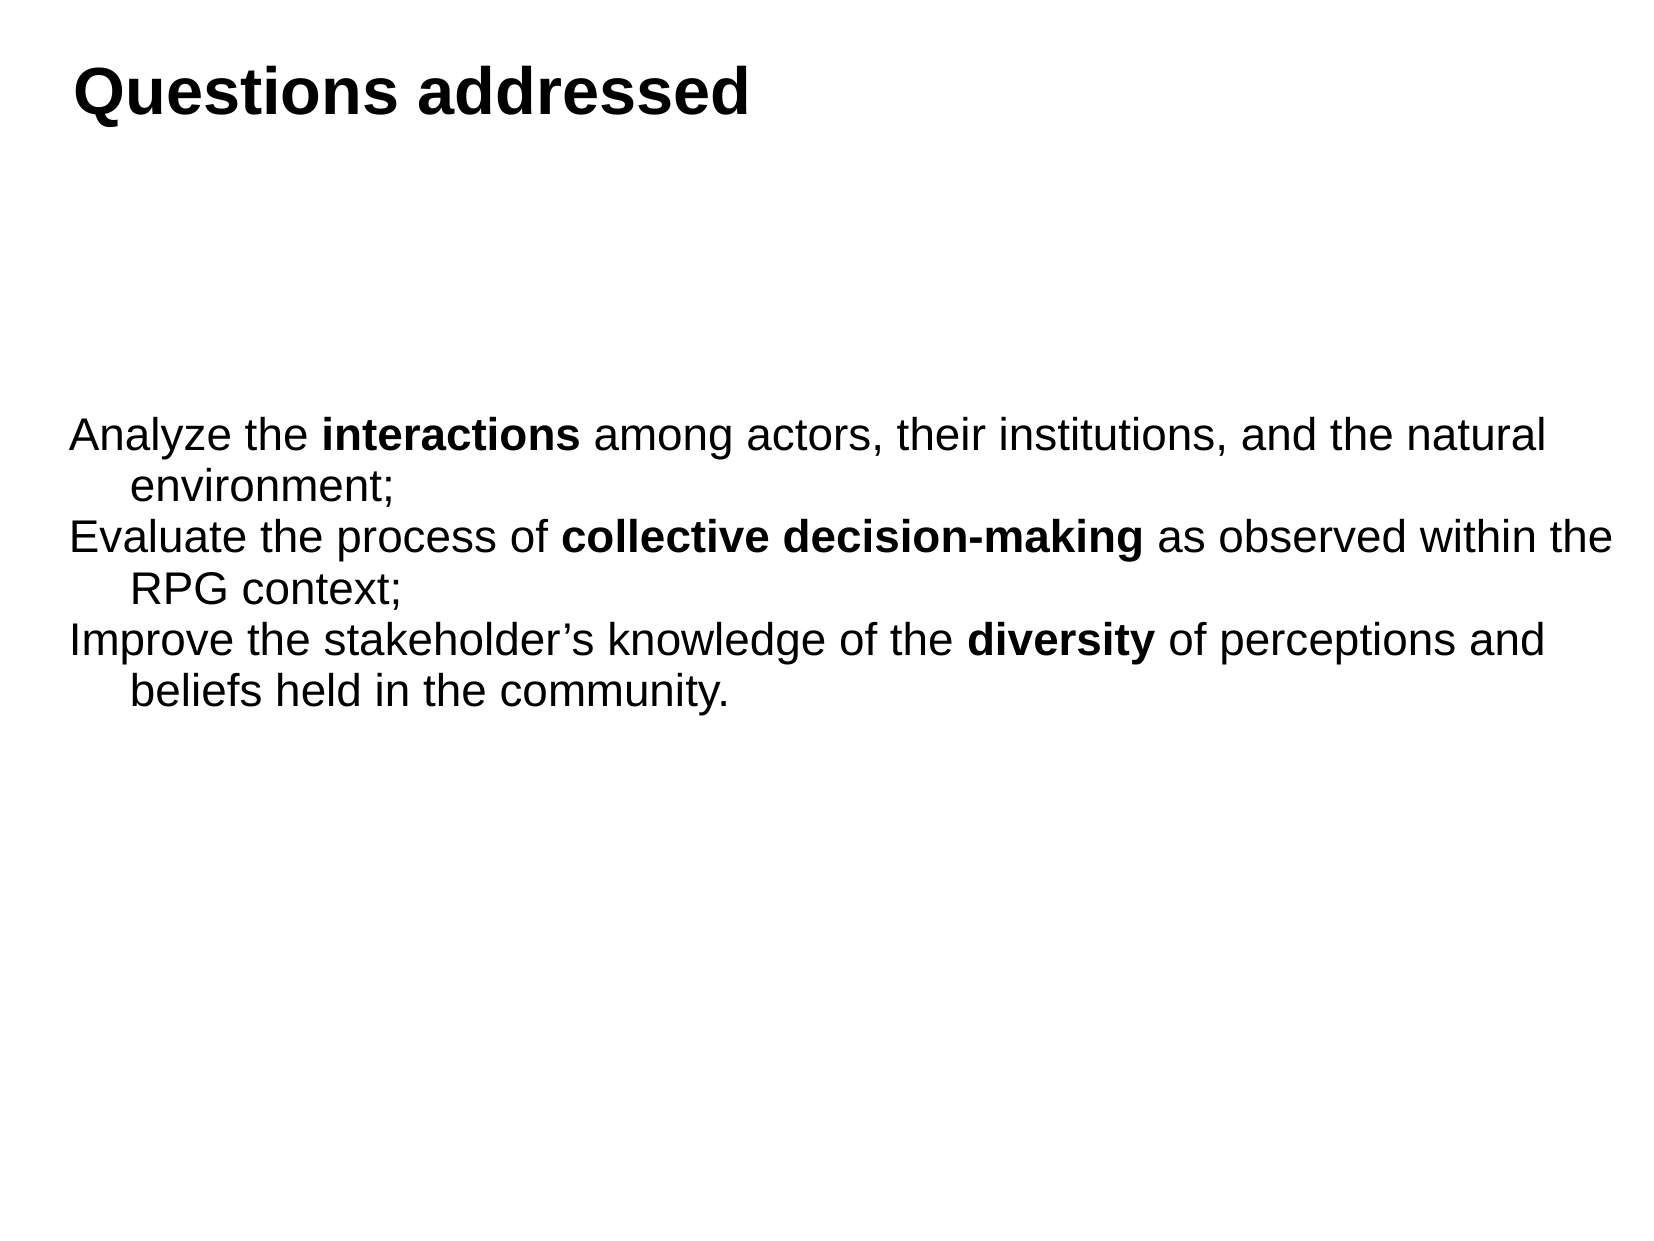

Questions addressed
 Analyze the interactions among actors, their institutions, and the natural 		environment;
 Evaluate the process of collective decision-making as observed within the 	RPG context;
 Improve the stakeholder’s knowledge of the diversity of perceptions and 		beliefs held in the community.